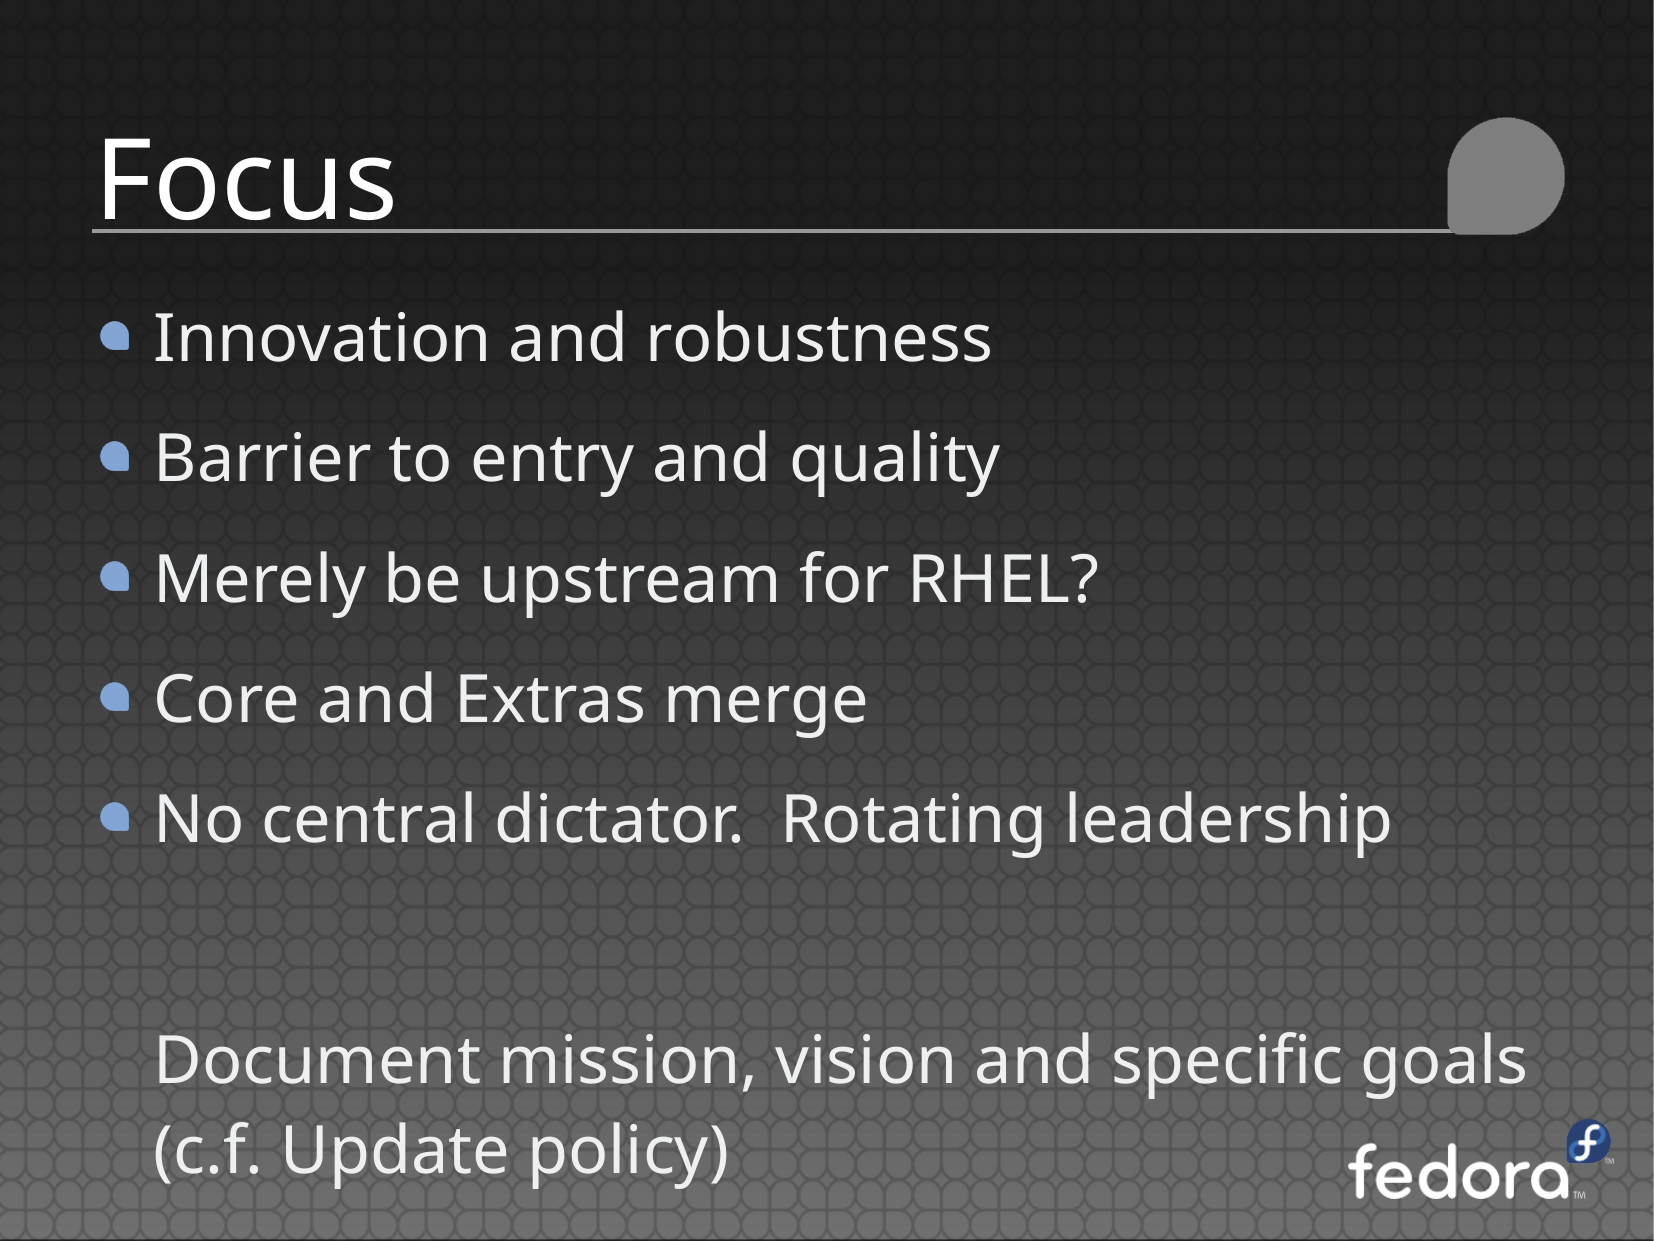

Focus
# Innovation and robustness
Barrier to entry and quality
Merely be upstream for RHEL?
Core and Extras merge
No central dictator. Rotating leadership
Document mission, vision and specific goals (c.f. Update policy)